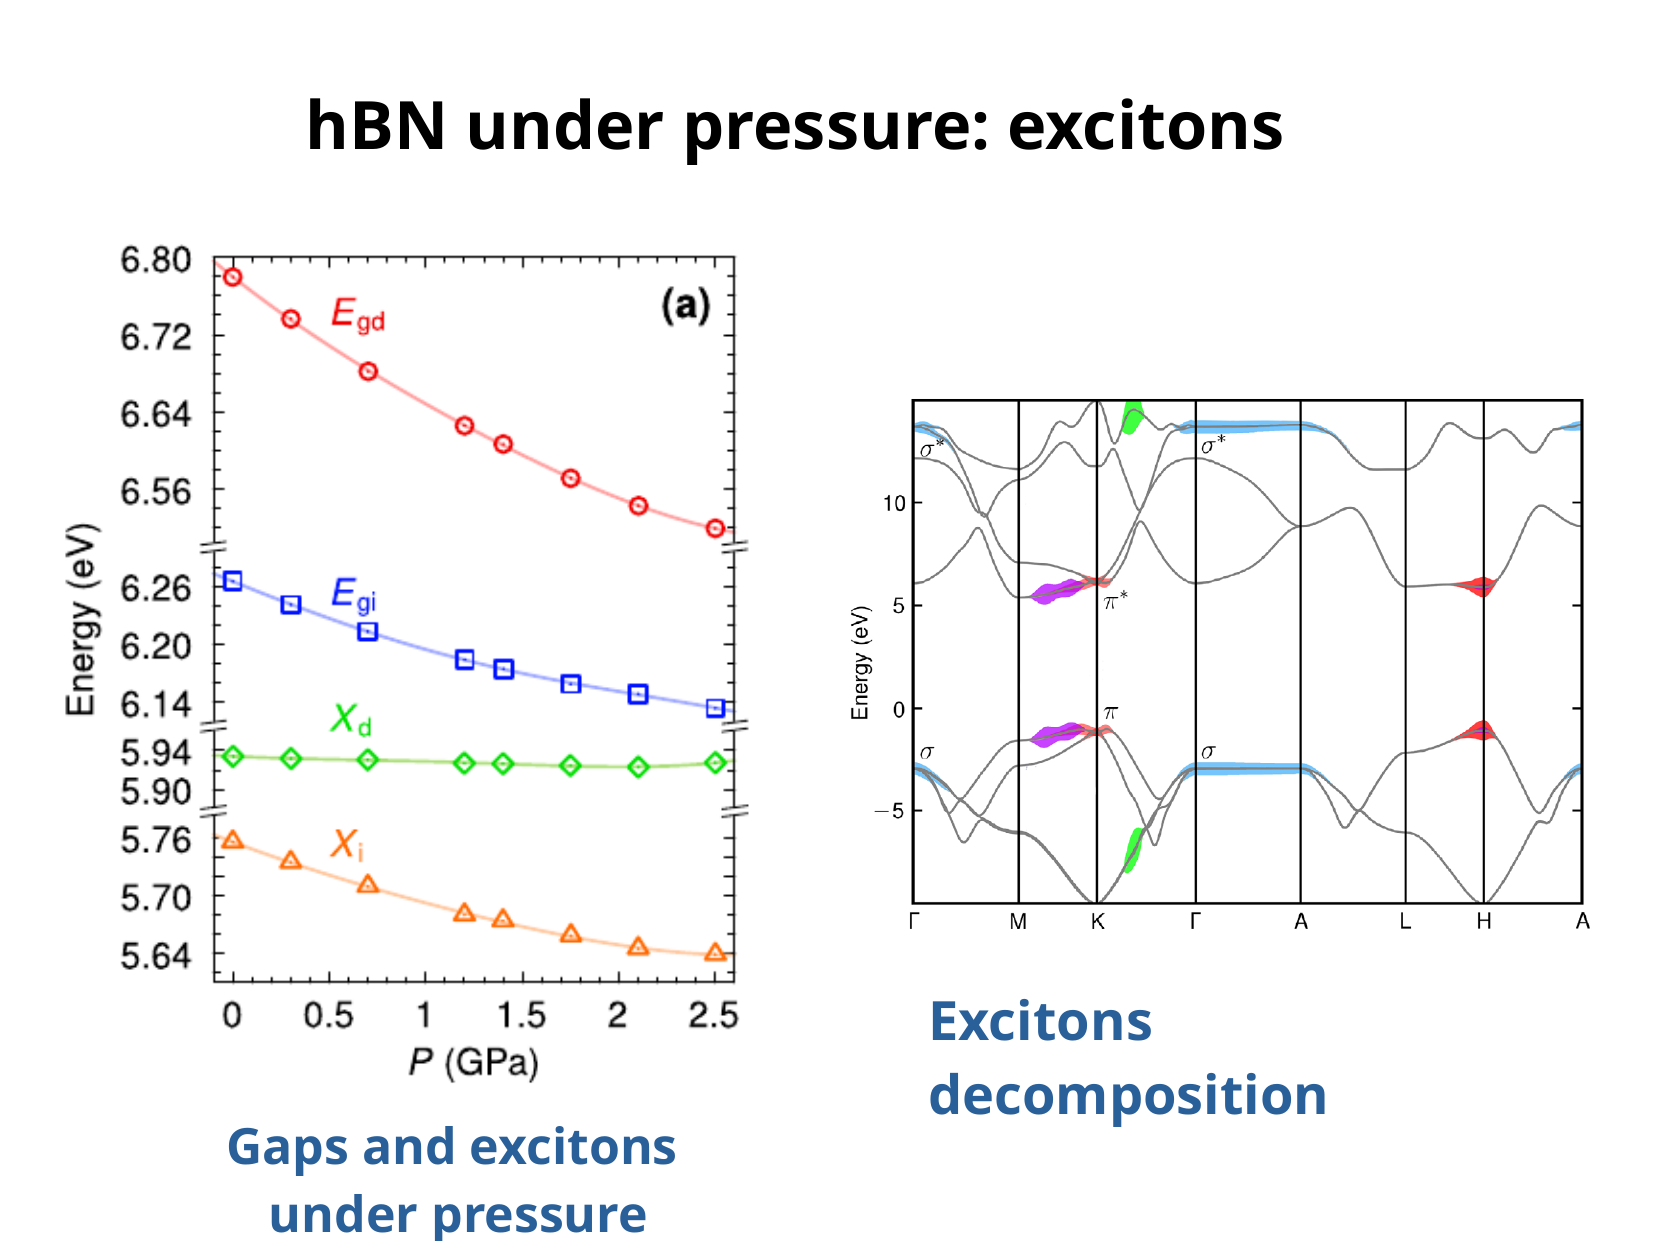

# hBN under pressure: excitons
Excitons decomposition
Gaps and excitons
under pressure